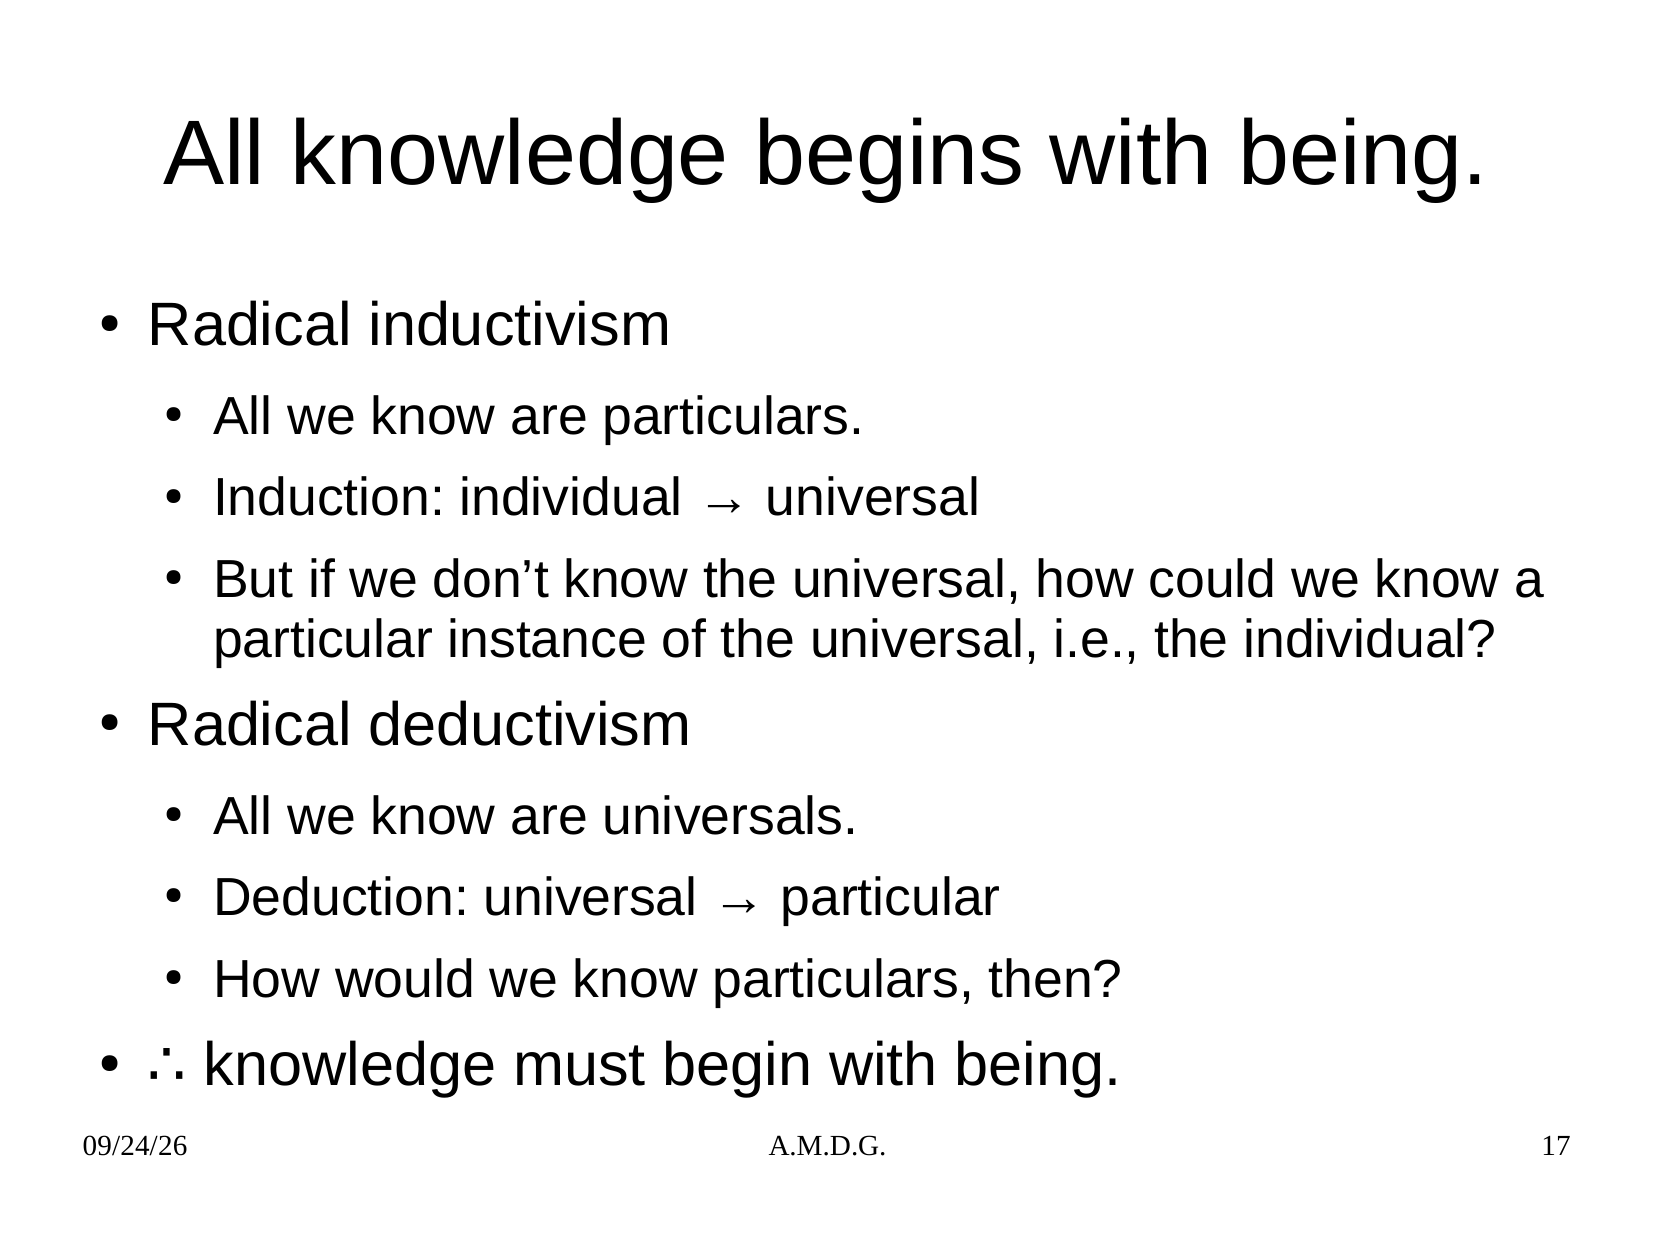

# All knowledge begins with being.
Radical inductivism
All we know are particulars.
Induction: individual → universal
But if we don’t know the universal, how could we know a particular instance of the universal, i.e., the individual?
Radical deductivism
All we know are universals.
Deduction: universal → particular
How would we know particulars, then?
∴ knowledge must begin with being.
A.M.D.G.
17